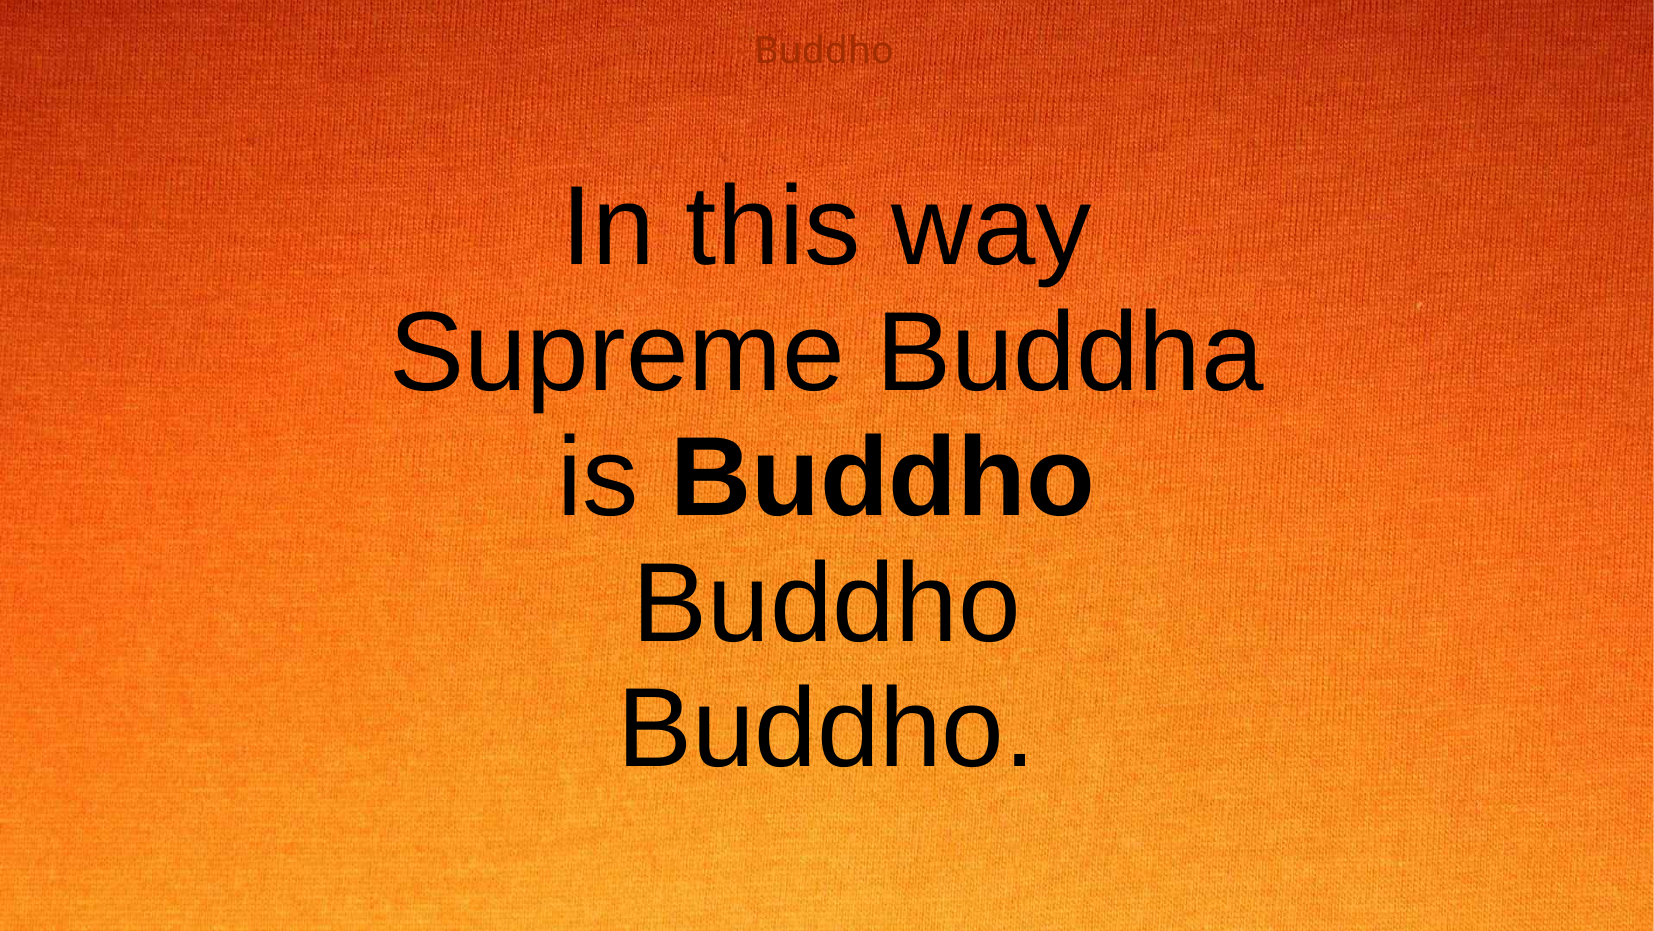

Buddho
# In this way
Supreme Buddha
is Buddho
Buddho
Buddho.